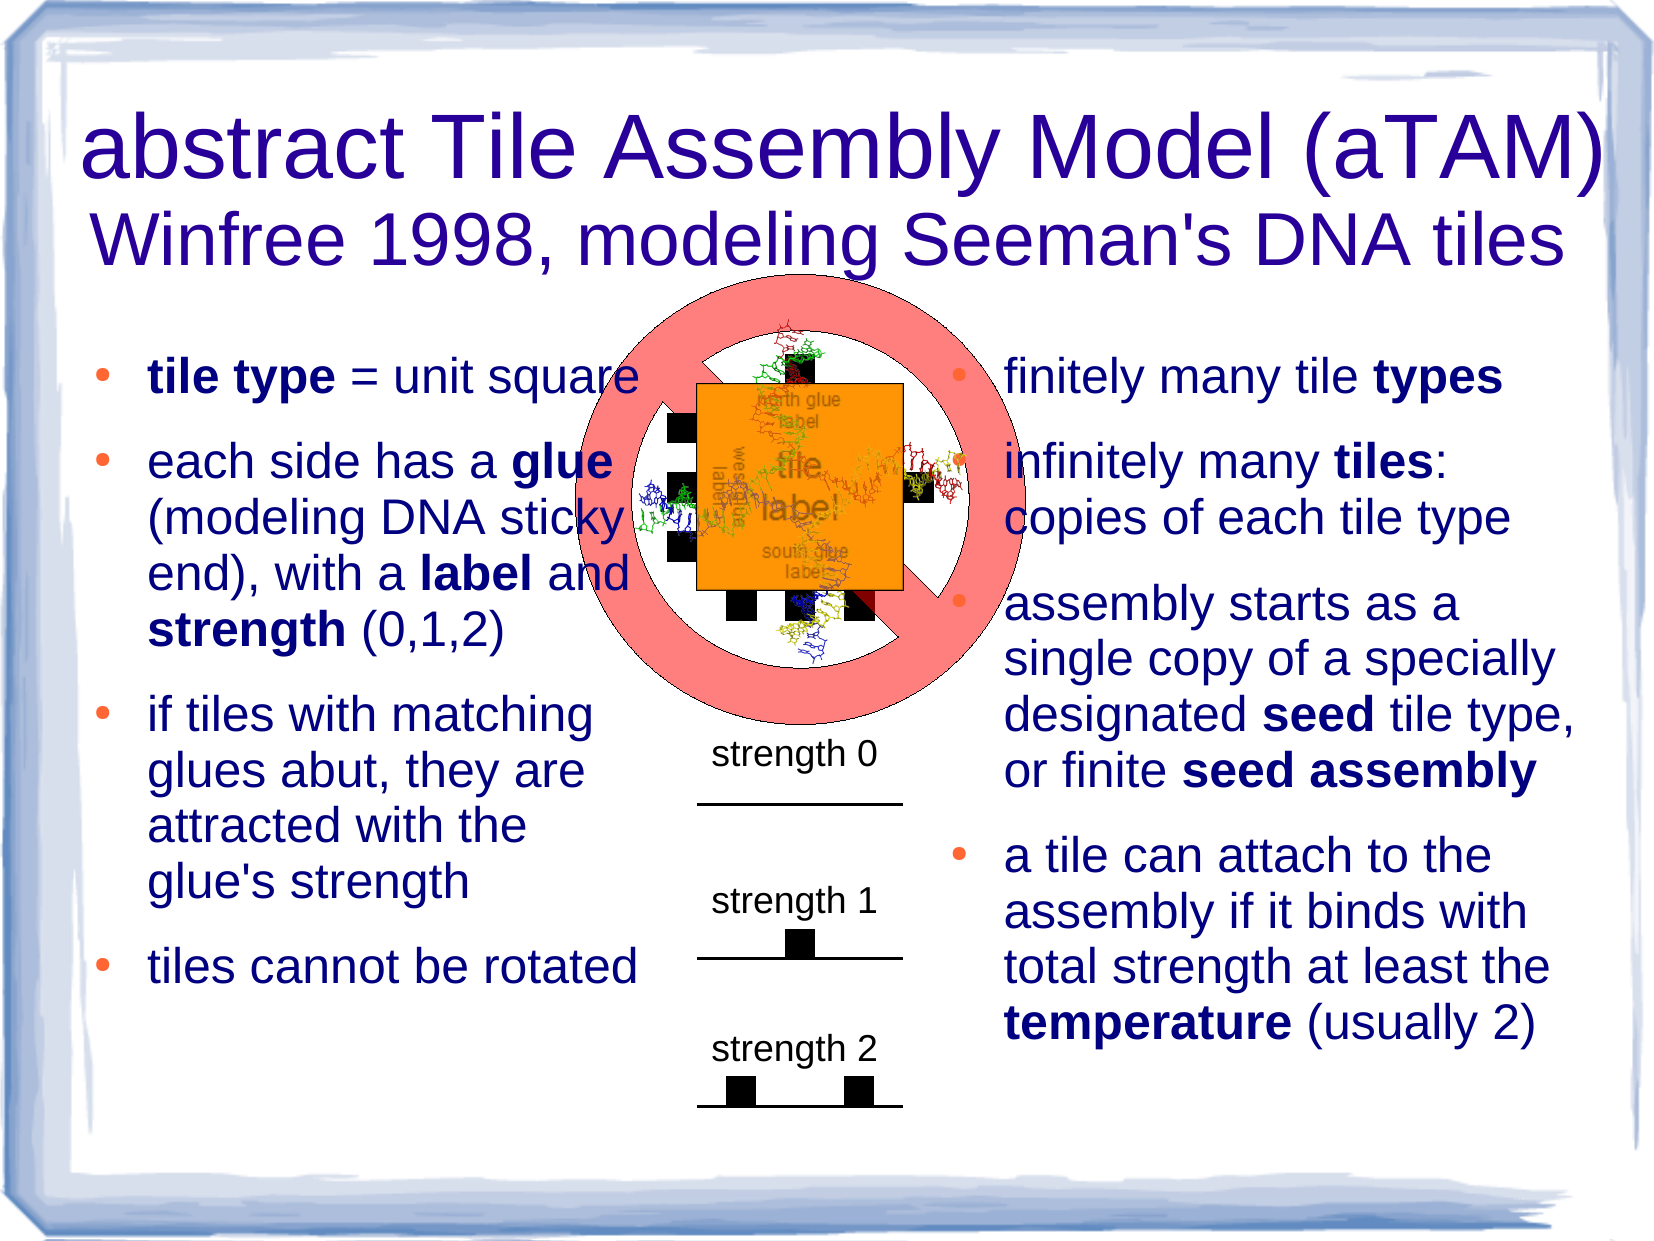

# abstract Tile Assembly Model (aTAM) Winfree 1998, modeling Seeman's DNA tiles
tile type = unit square
each side has a glue (modeling DNA sticky end), with a label and strength (0,1,2)
if tiles with matching glues abut, they are attracted with the glue's strength
tiles cannot be rotated
finitely many tile types
infinitely many tiles: copies of each tile type
assembly starts as a single copy of a specially designated seed tile type, or finite seed assembly
a tile can attach to the assembly if it binds with total strength at least the temperature (usually 2)
strength 0
strength 1
strength 2